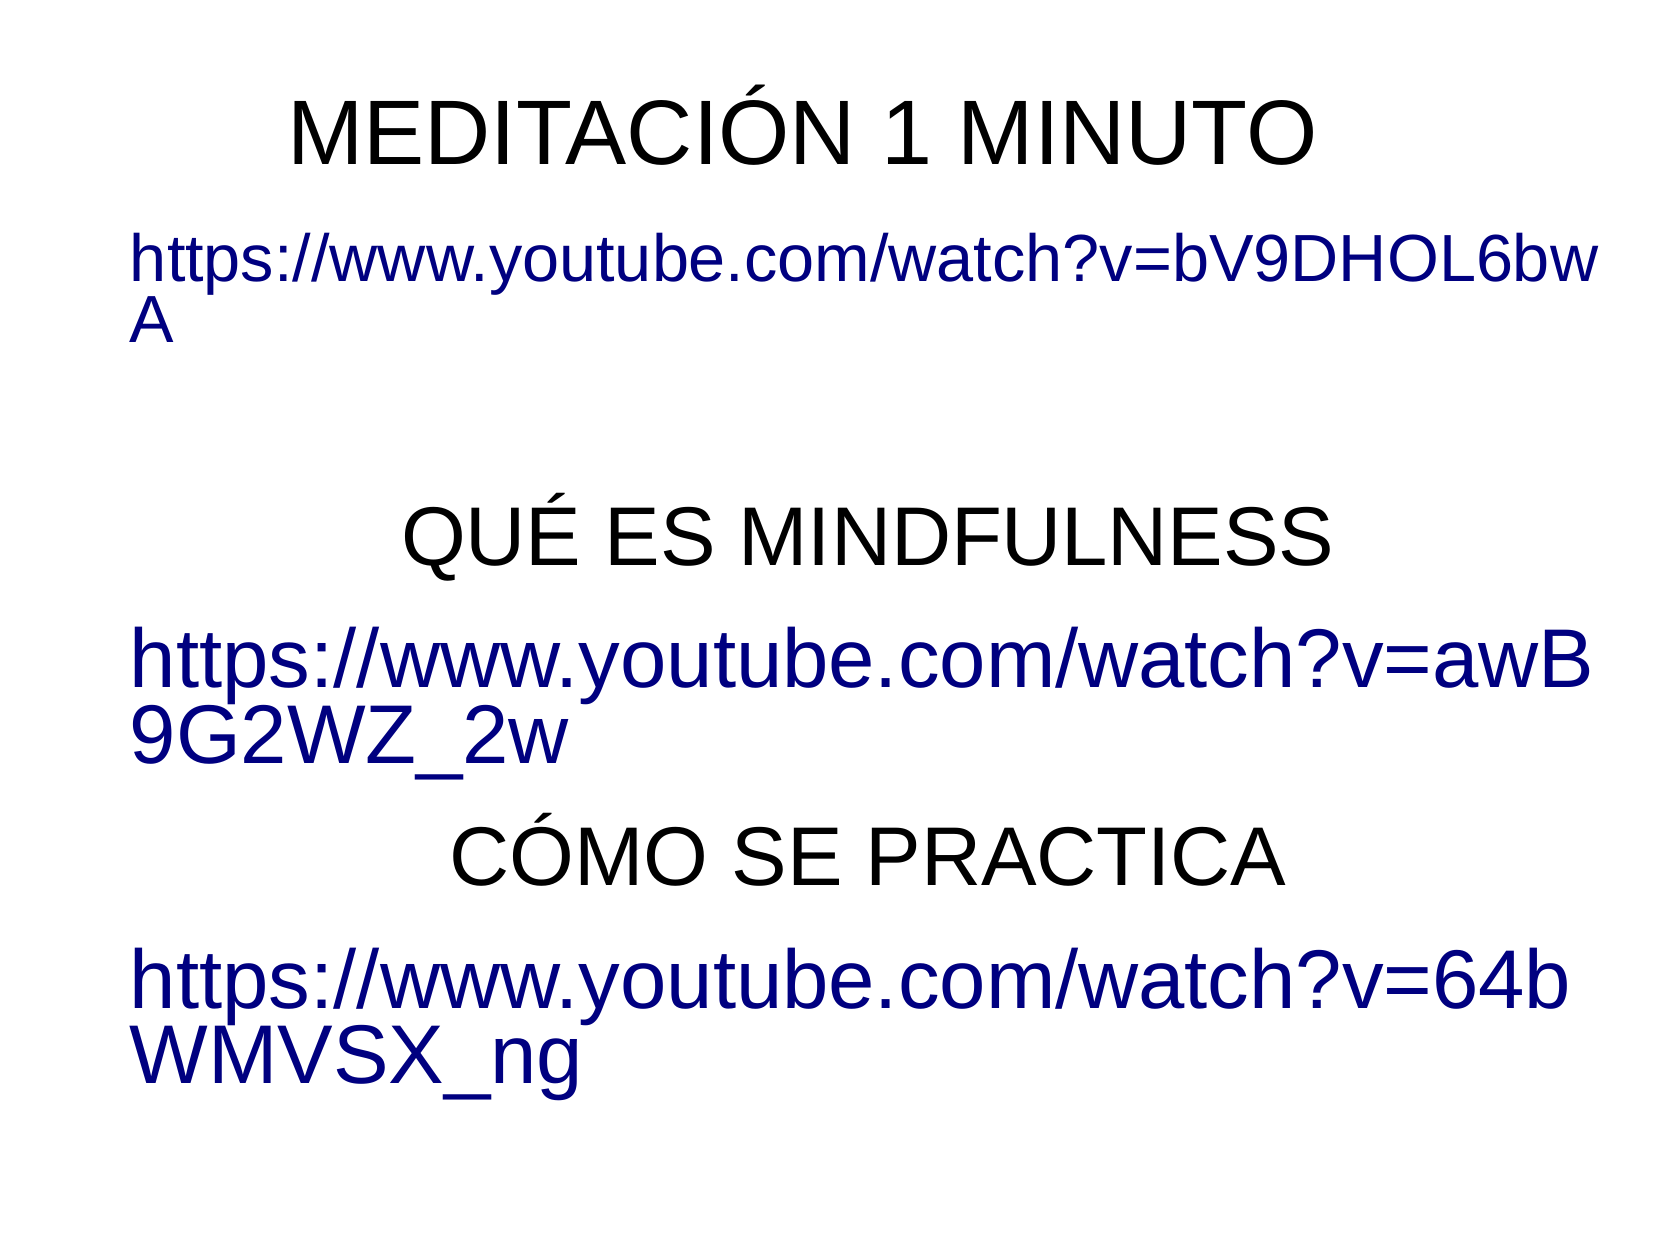

# MEDITACIÓN 1 MINUTO
https://www.youtube.com/watch?v=bV9DHOL6bwA
QUÉ ES MINDFULNESS
https://www.youtube.com/watch?v=awB9G2WZ_2w
CÓMO SE PRACTICA
https://www.youtube.com/watch?v=64bWMVSX_ng